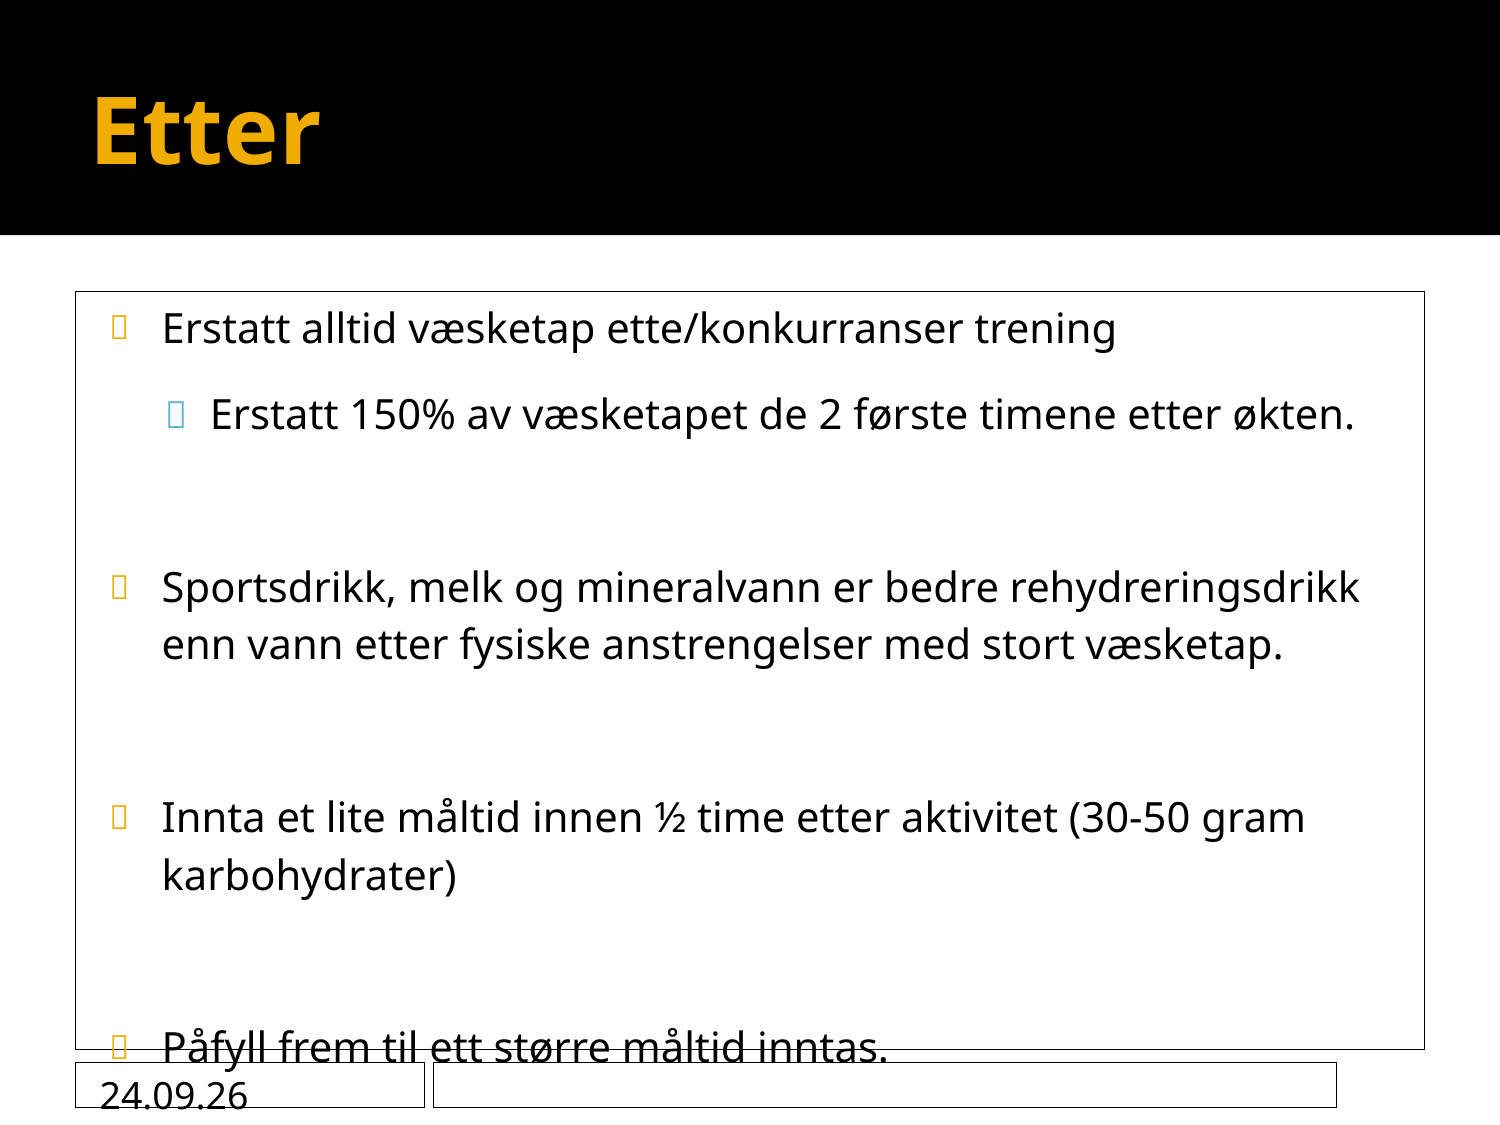

# Etter
Erstatt alltid væsketap ette/konkurranser trening
Erstatt 150% av væsketapet de 2 første timene etter økten.
Sportsdrikk, melk og mineralvann er bedre rehydreringsdrikk enn vann etter fysiske anstrengelser med stort væsketap.
Innta et lite måltid innen ½ time etter aktivitet (30-50 gram karbohydrater)
Påfyll frem til ett større måltid inntas.
Tar ca. 20-24 timer å fylle opp glykogenlagre i muskulaturen.